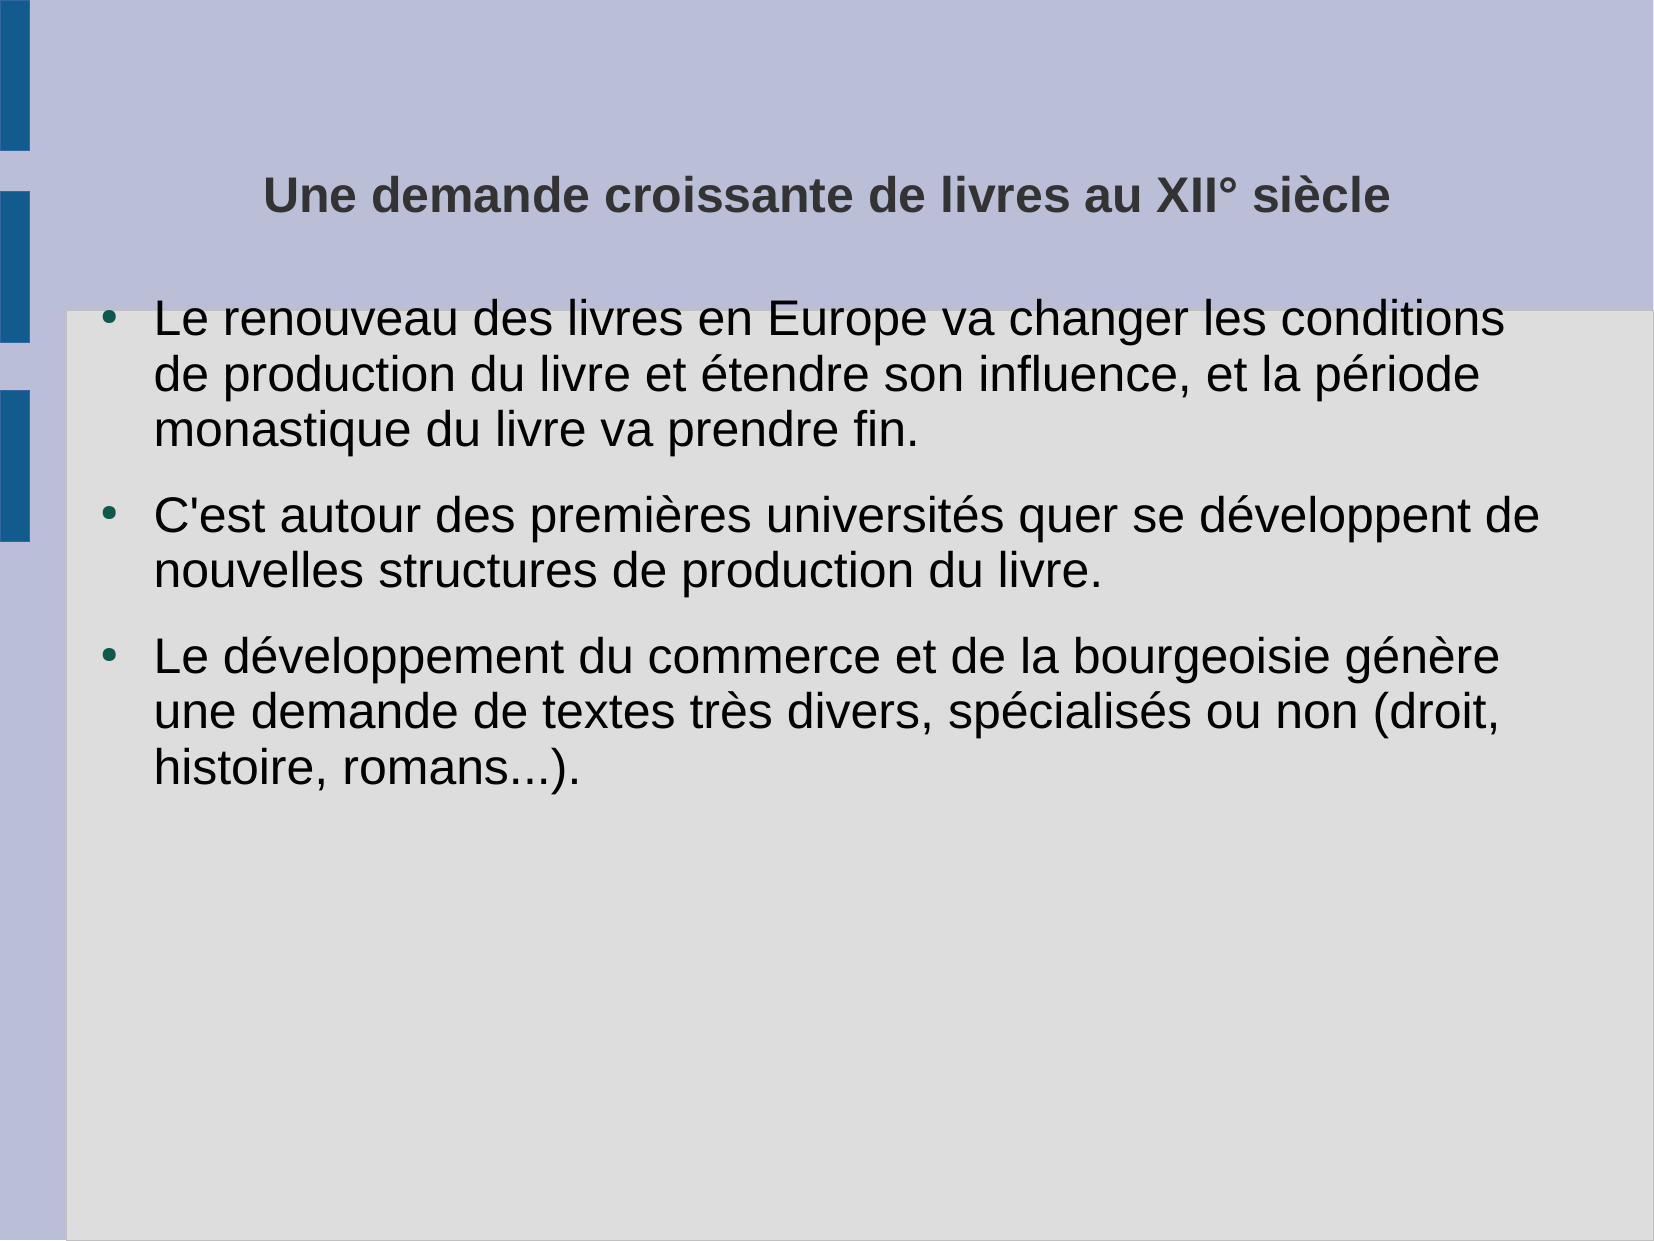

# Une demande croissante de livres au XII° siècle
Le renouveau des livres en Europe va changer les conditions de production du livre et étendre son influence, et la période monastique du livre va prendre fin.
C'est autour des premières universités quer se développent de nouvelles structures de production du livre.
Le développement du commerce et de la bourgeoisie génère une demande de textes très divers, spécialisés ou non (droit, histoire, romans...).